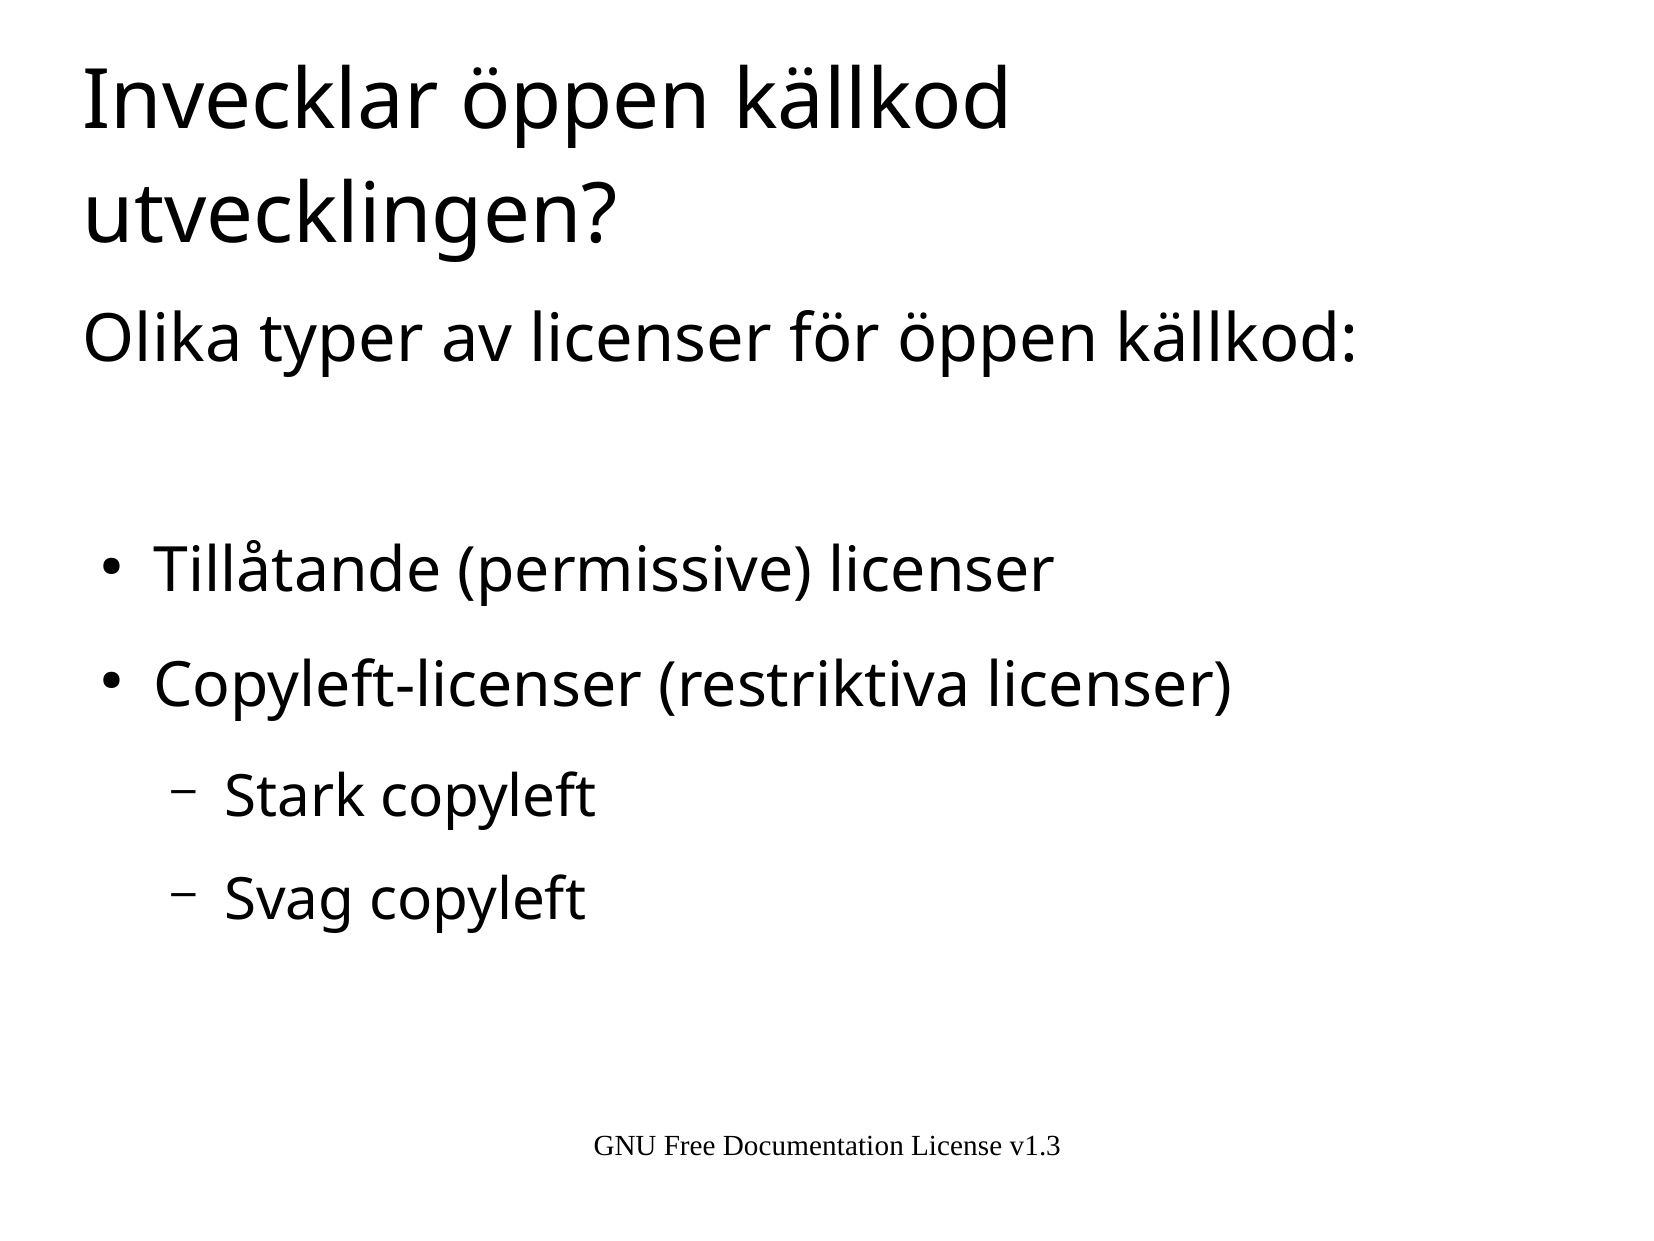

# Invecklar öppen källkod utvecklingen?
Olika typer av licenser för öppen källkod:
Tillåtande (permissive) licenser
Copyleft-licenser (restriktiva licenser)
Stark copyleft
Svag copyleft
GNU Free Documentation License v1.3